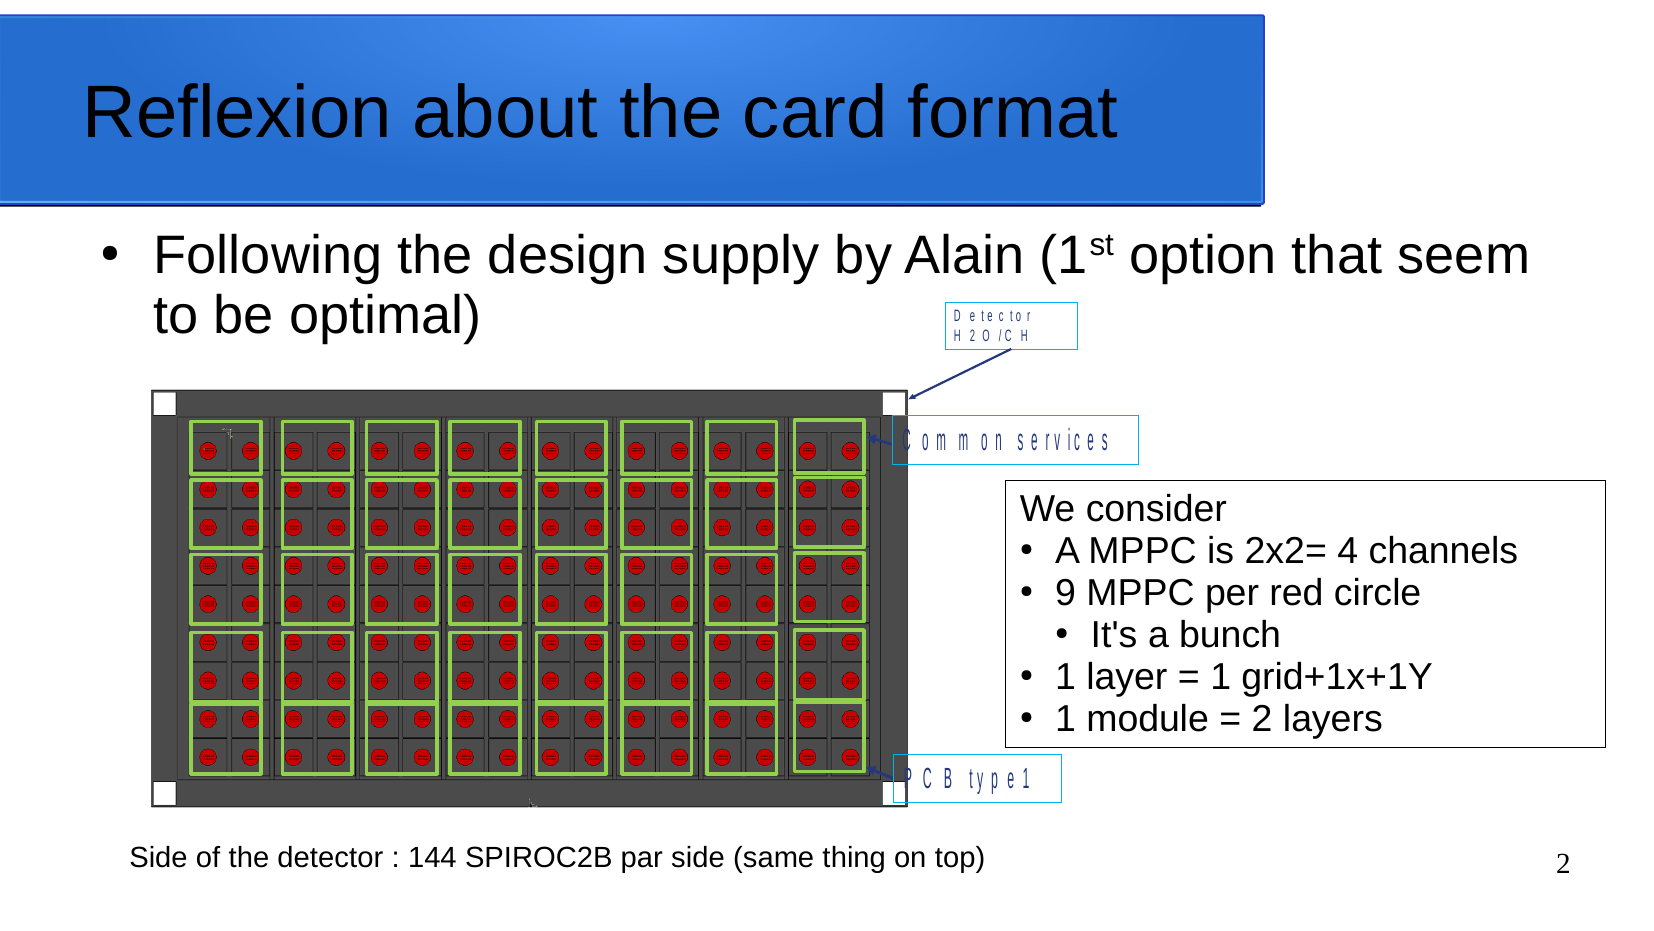

# Reflexion about the card format
Following the design supply by Alain (1st option that seem to be optimal)
We consider
A MPPC is 2x2= 4 channels
9 MPPC per red circle
It's a bunch
1 layer = 1 grid+1x+1Y
1 module = 2 layers
Side of the detector : 144 SPIROC2B par side (same thing on top)
2